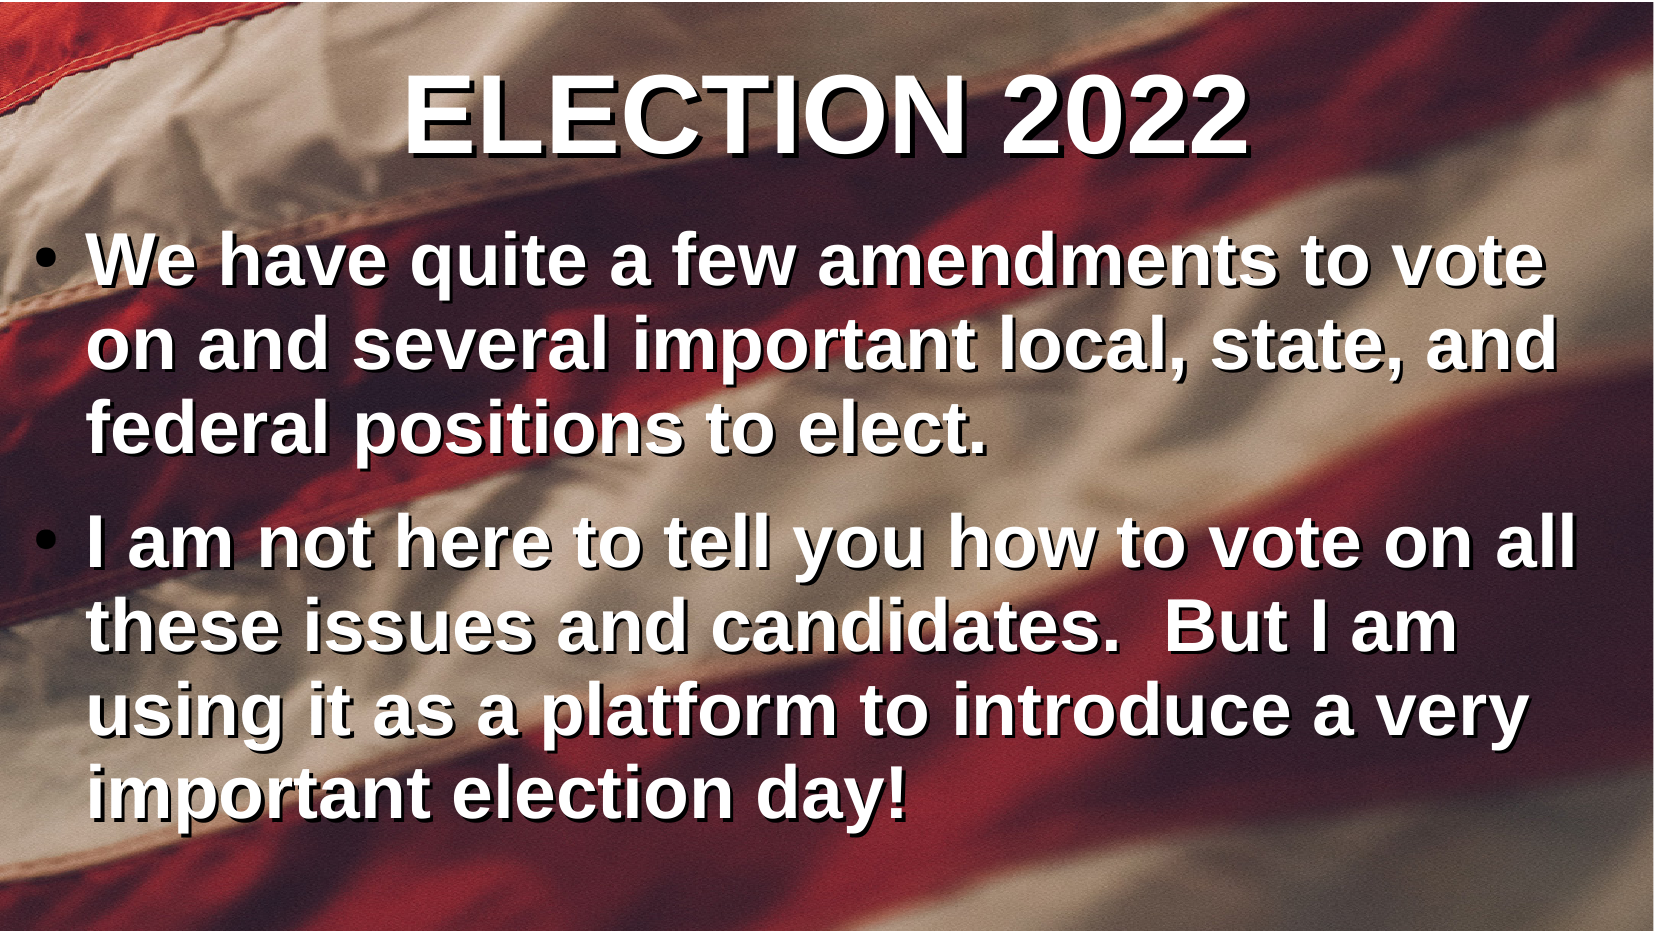

# ELECTION 2022
We have quite a few amendments to vote on and several important local, state, and federal positions to elect.
I am not here to tell you how to vote on all these issues and candidates. But I am using it as a platform to introduce a very important election day!